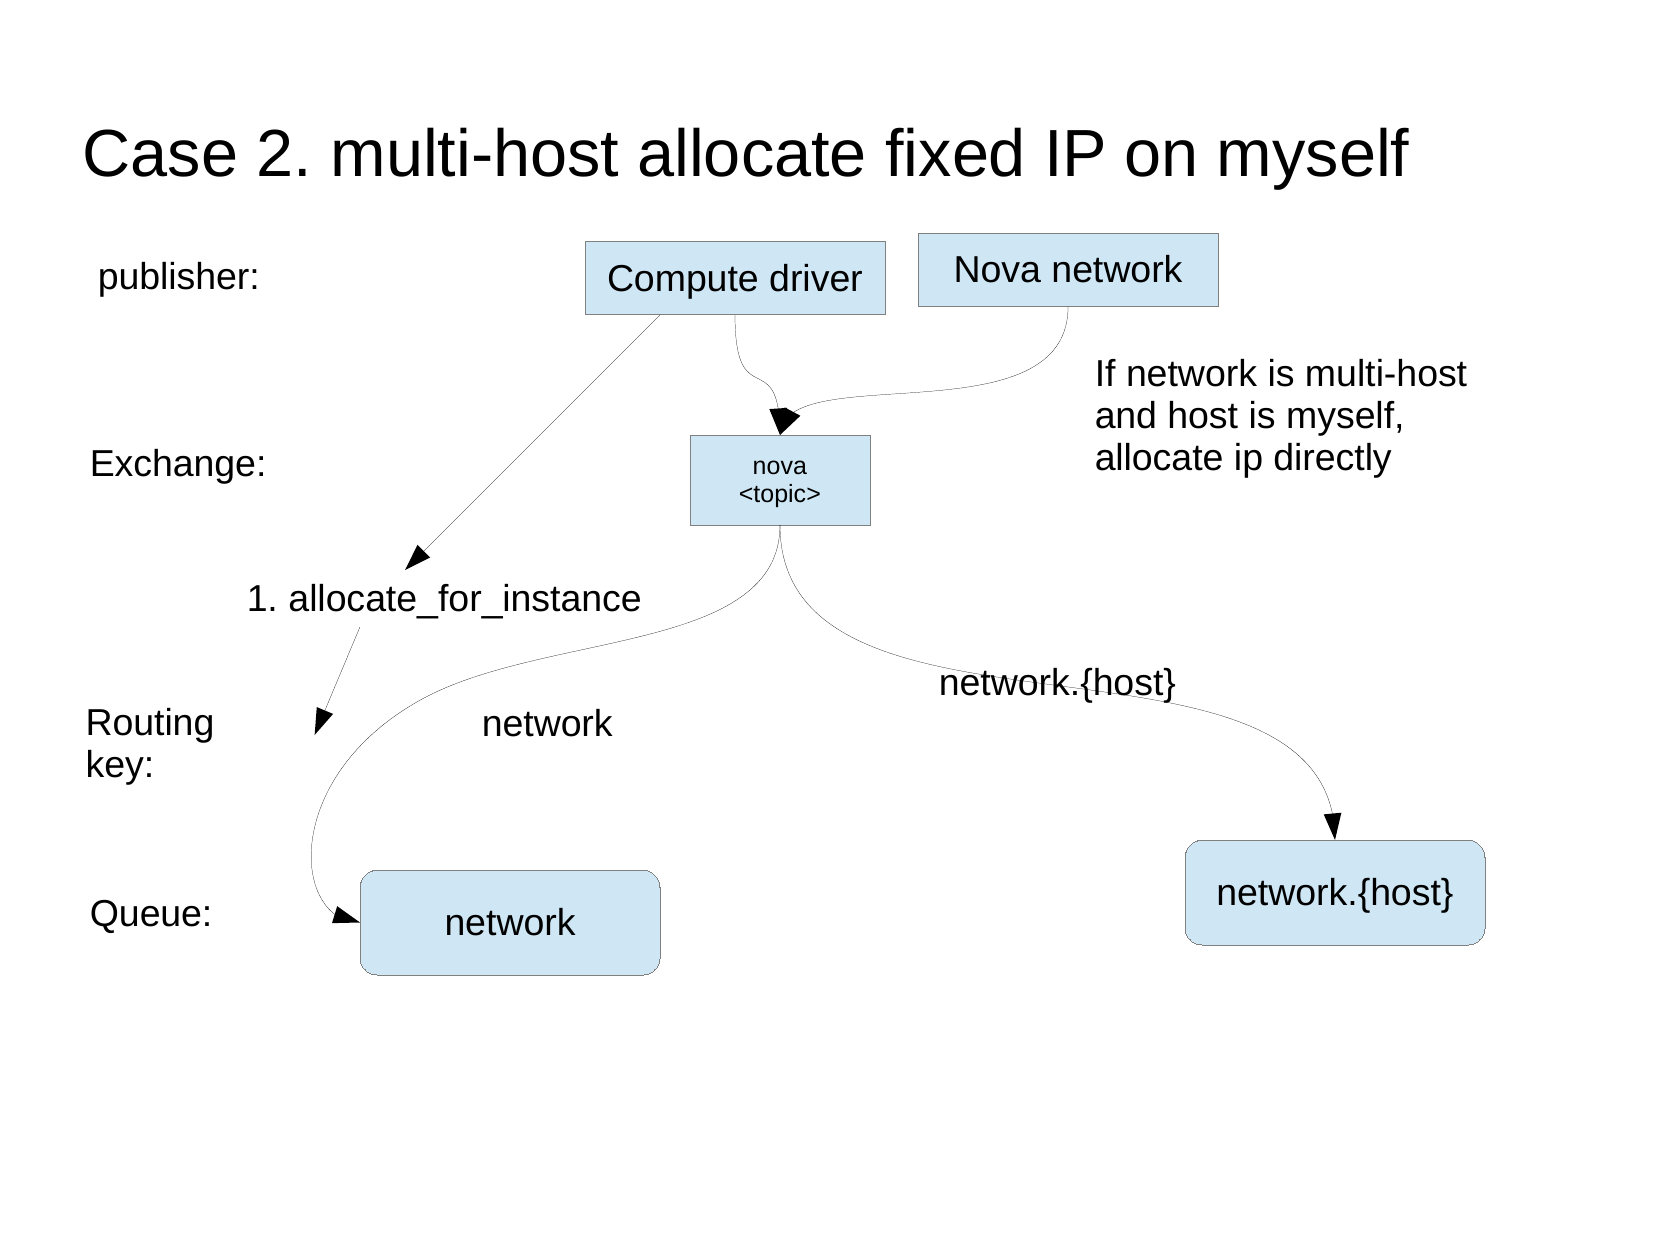

# Case 2. multi-host allocate fixed IP on myself
Nova network
Compute driver
publisher:
If network is multi-host
and host is myself,
allocate ip directly
Exchange:
nova
<topic>
1. allocate_for_instance
Routing key:
network.{host}
network
Queue: